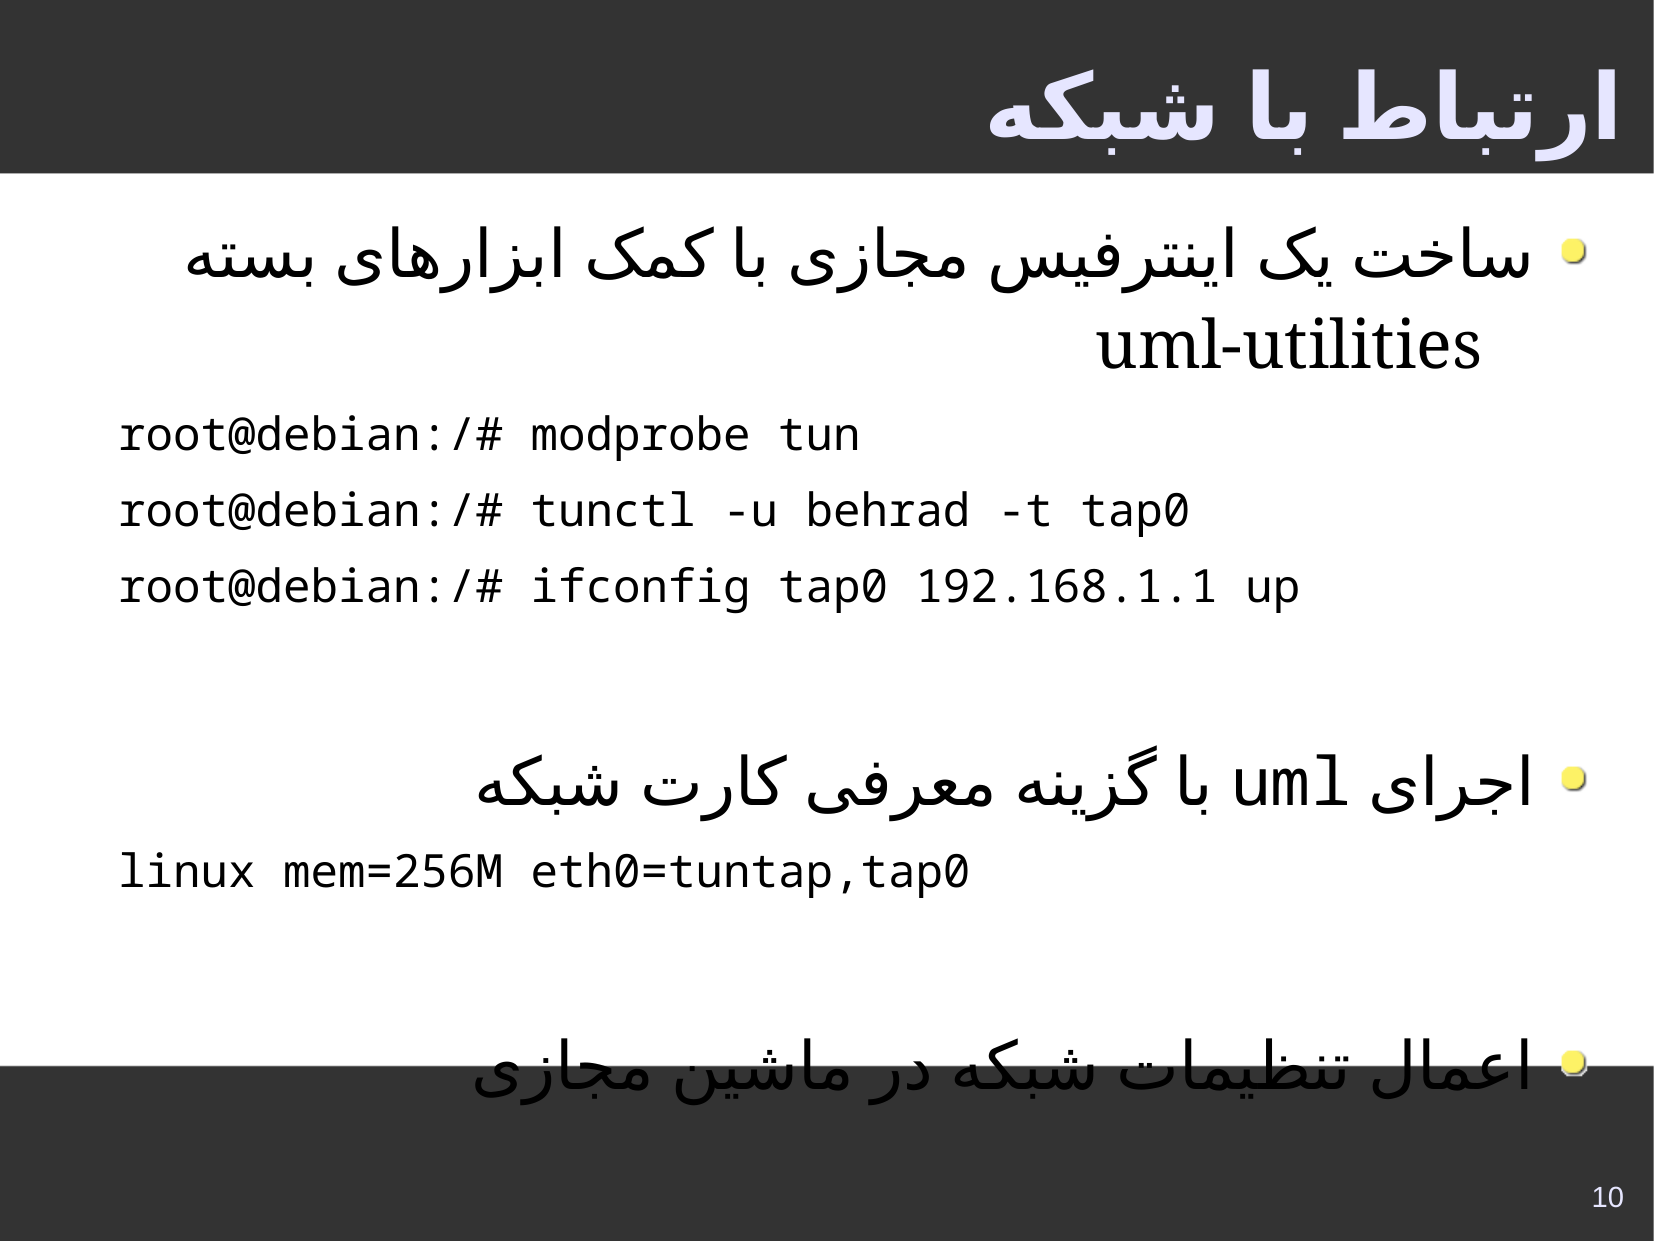

# ارتباط با شبکه
ساخت یک اینترفیس مجازی با کمک ابزارهای بسته uml-utilities
root@debian:/# modprobe tun
root@debian:/# tunctl -u behrad -t tap0
root@debian:/# ifconfig tap0 192.168.1.1 up
اجرای uml با گزینه معرفی کارت شبکه
linux mem=256M eth0=tuntap,tap0
اعمال تنظیمات شبکه در ماشین مجازی
10